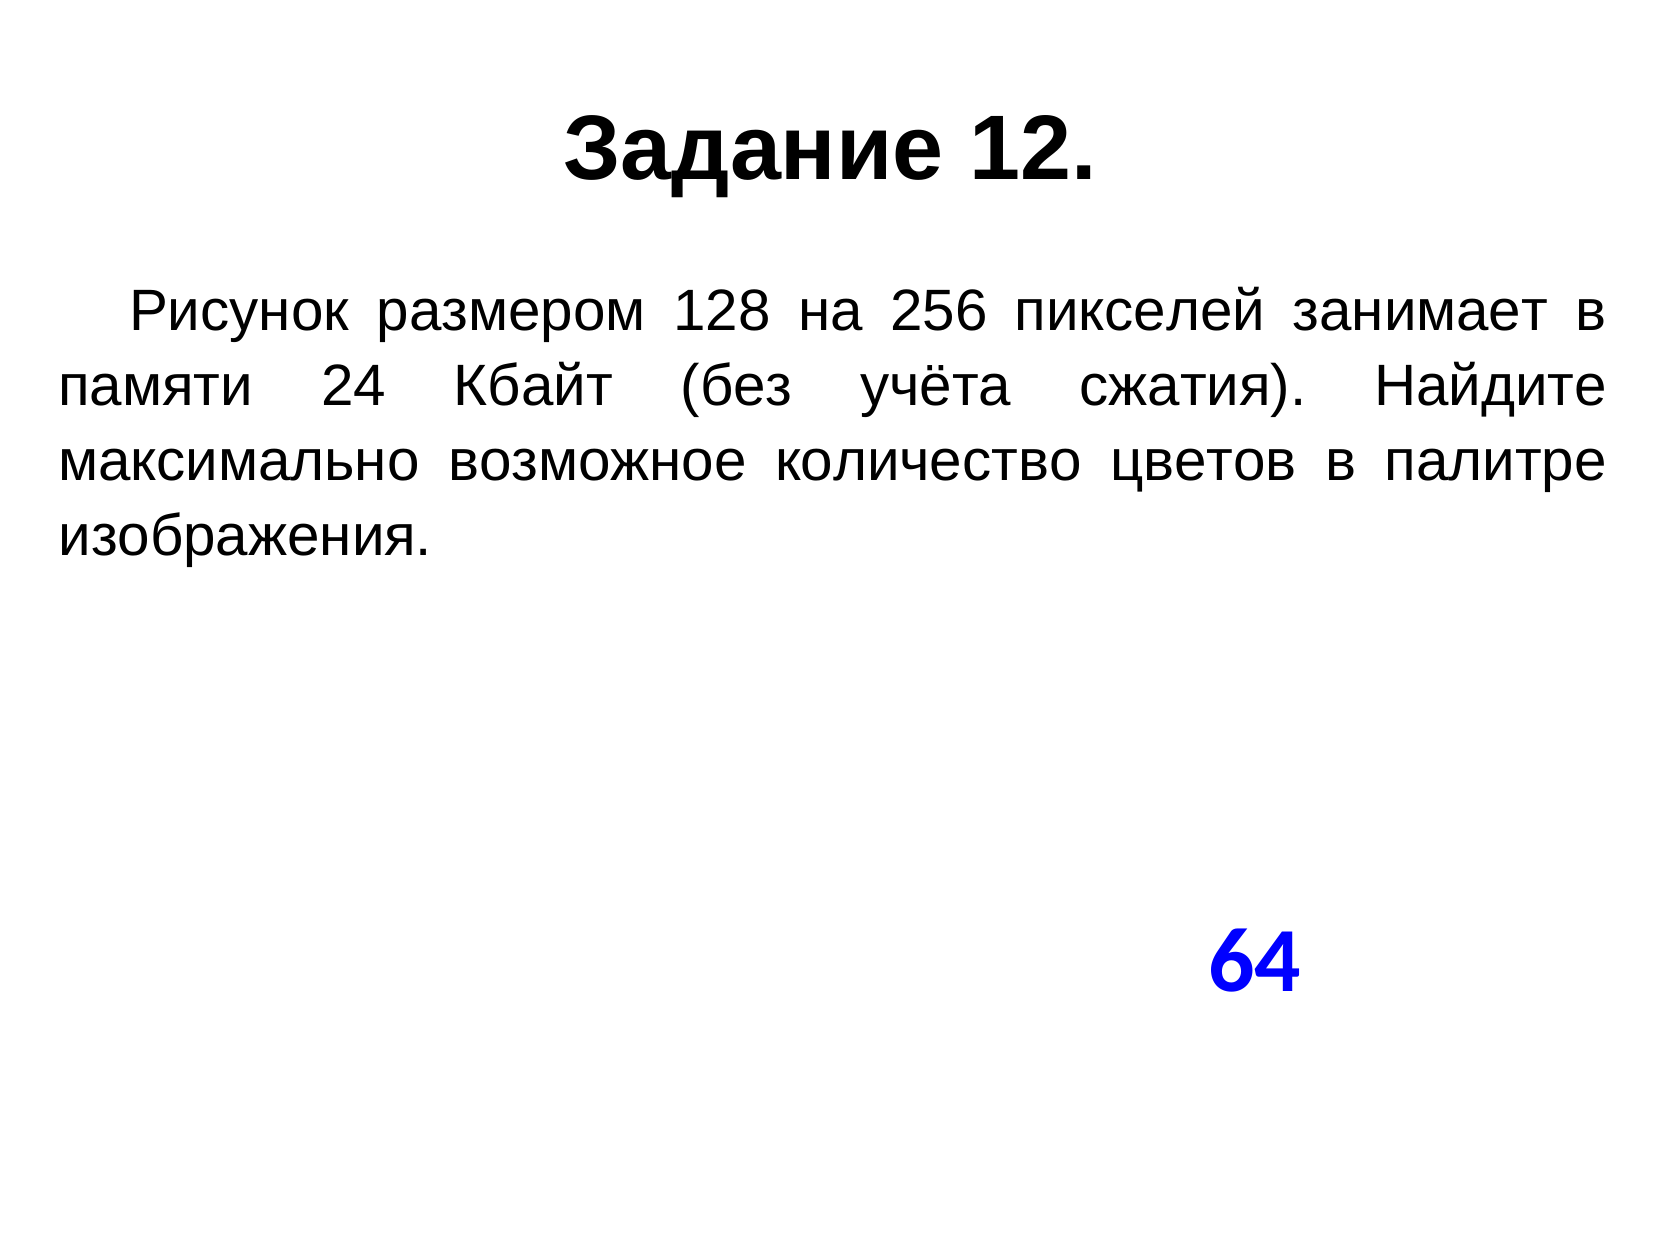

# Задание 12.
Рисунок размером 128 на 256 пикселей занимает в памяти 24 Кбайт (без учёта сжатия). Найдите максимально возможное количество цветов в палитре изображения.
64